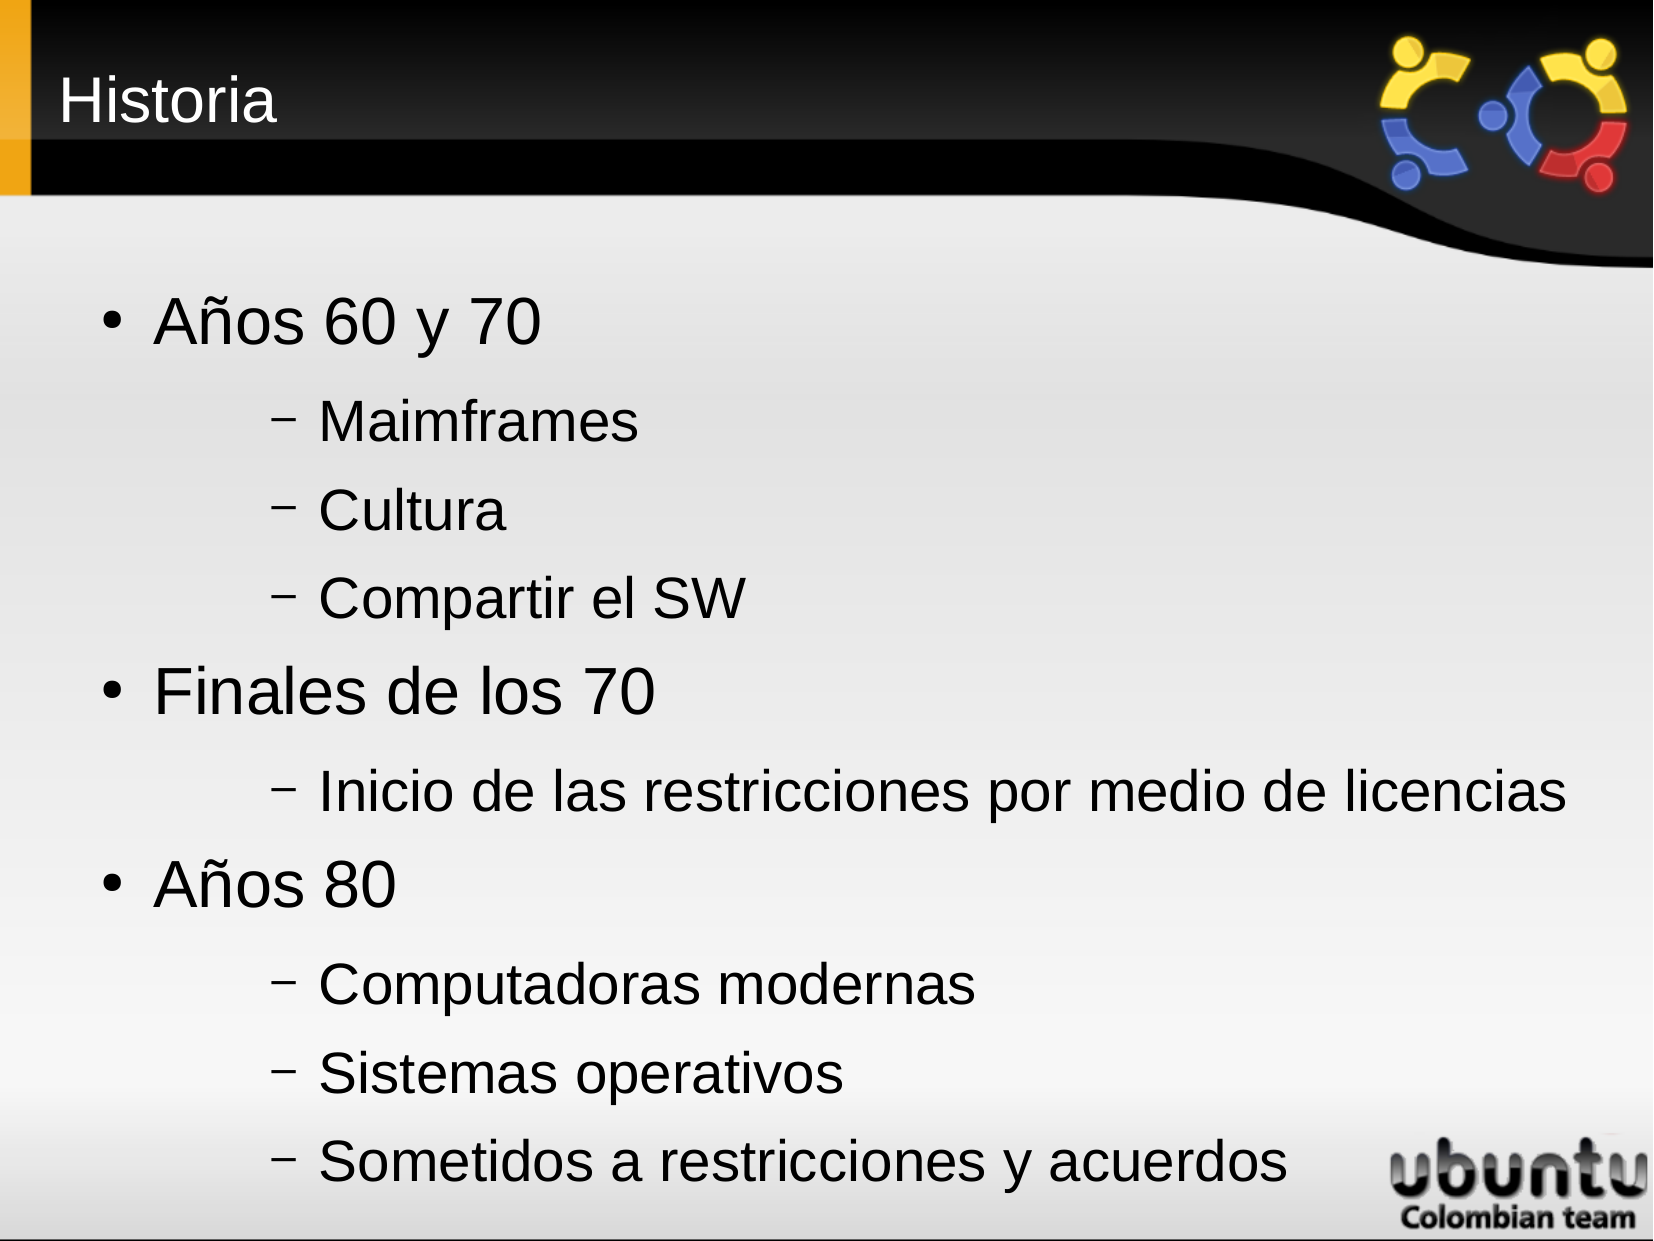

# Historia
Años 60 y 70
Maimframes
Cultura
Compartir el SW
Finales de los 70
Inicio de las restricciones por medio de licencias
Años 80
Computadoras modernas
Sistemas operativos
Sometidos a restricciones y acuerdos